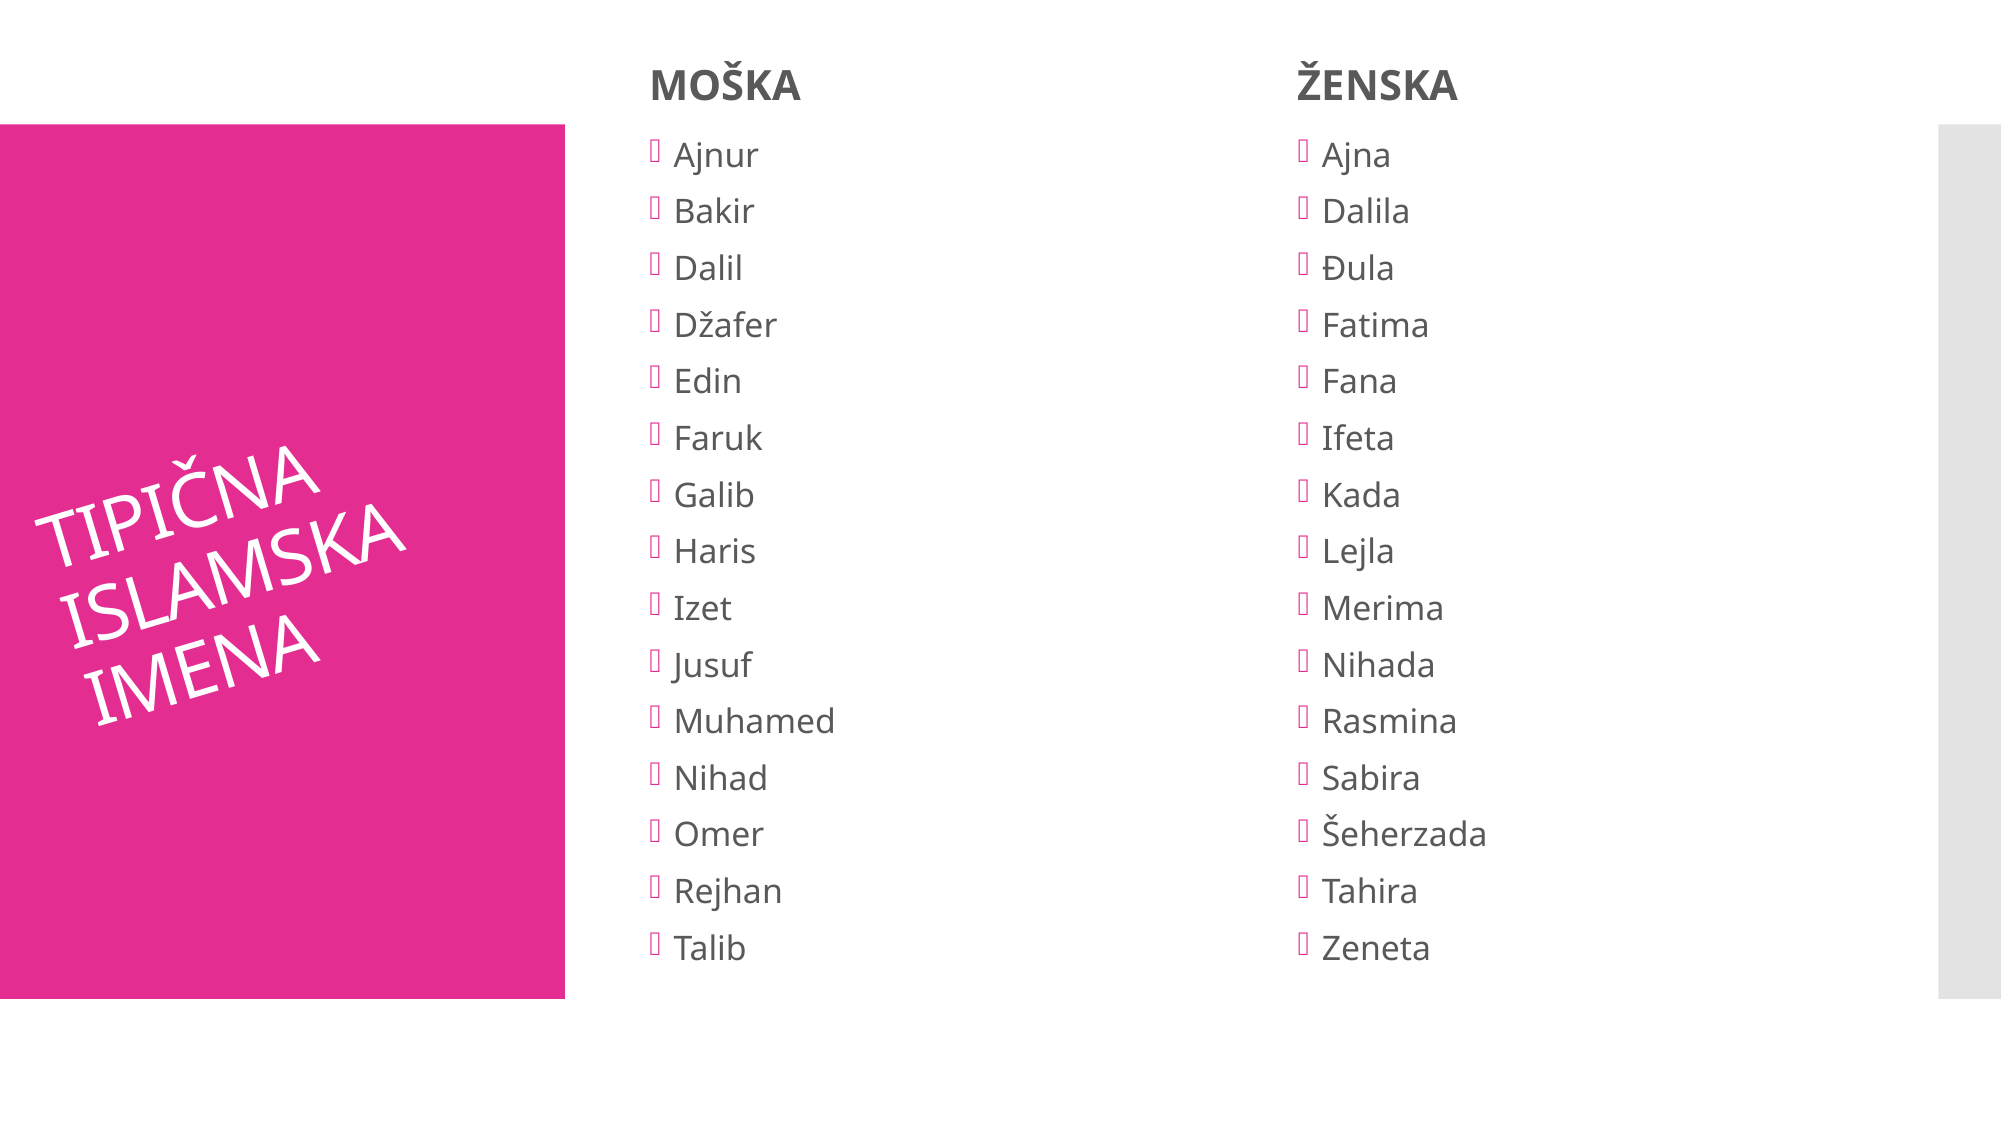

MOŠKA
ŽENSKA
Ajnur
Bakir
Dalil
Džafer
Edin
Faruk
Galib
Haris
Izet
Jusuf
Muhamed
Nihad
Omer
Rejhan
Talib
Ajna
Dalila
Đula
Fatima
Fana
Ifeta
Kada
Lejla
Merima
Nihada
Rasmina
Sabira
Šeherzada
Tahira
Zeneta
# TIPIČNA ISLAMSKA IMENA